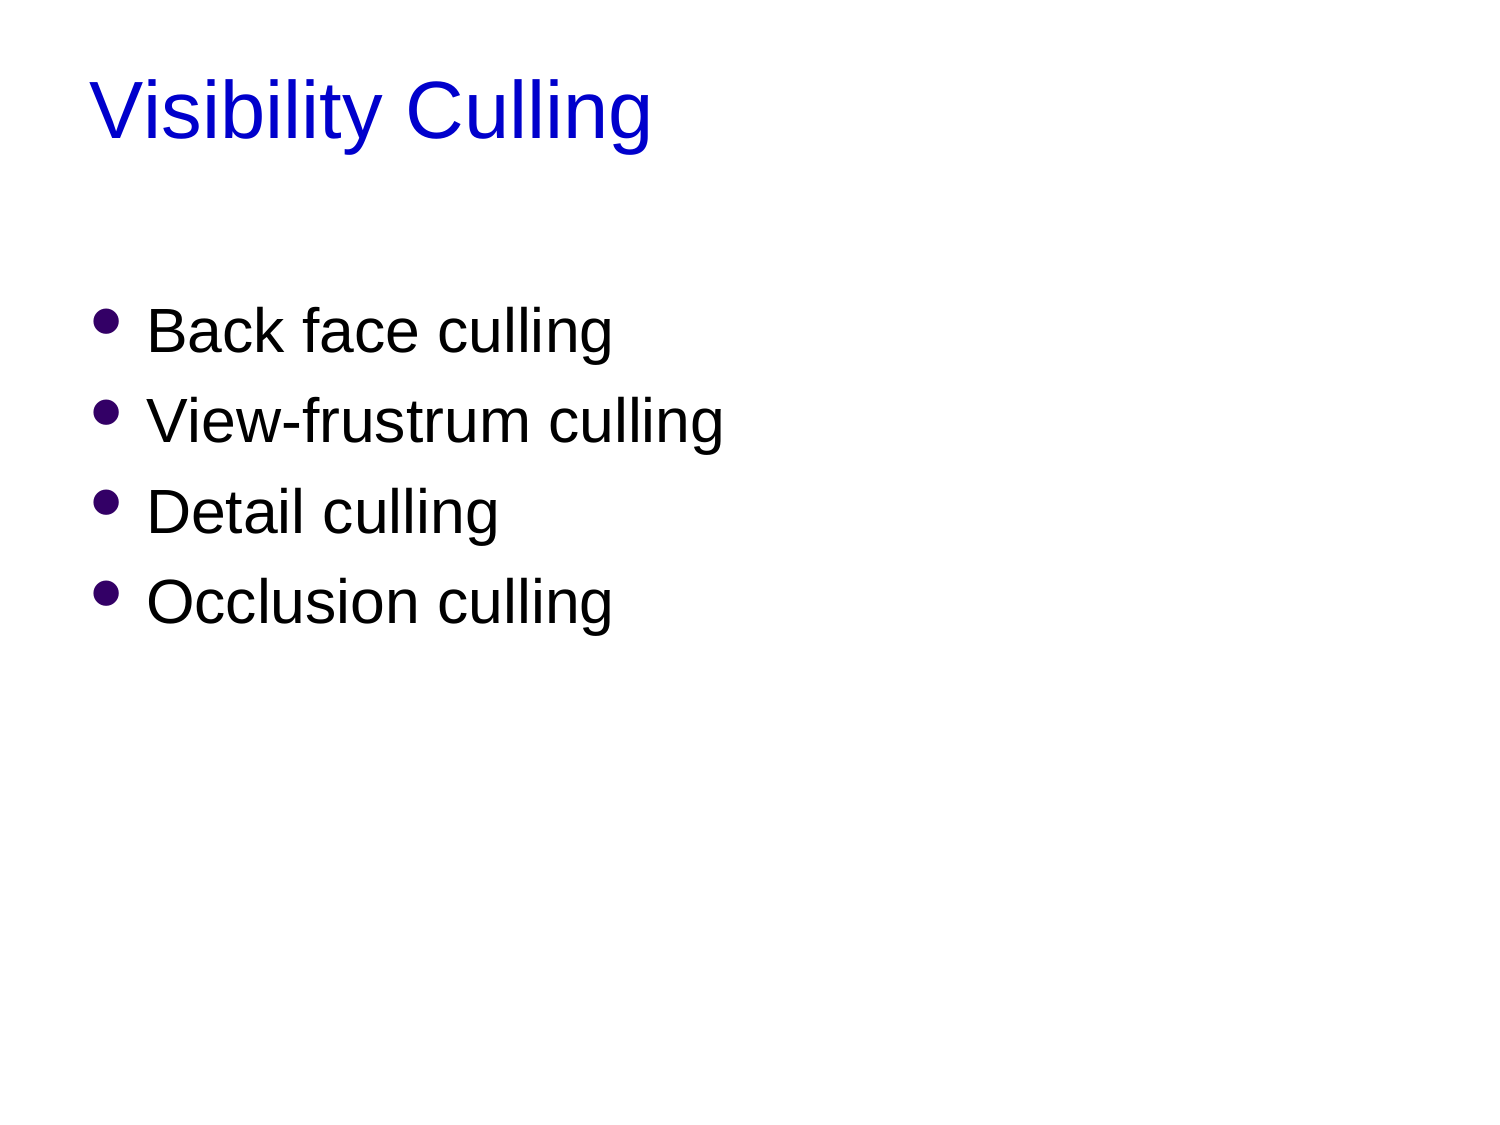

# Visibility Culling
Back face culling
View-frustrum culling
Detail culling
Occlusion culling